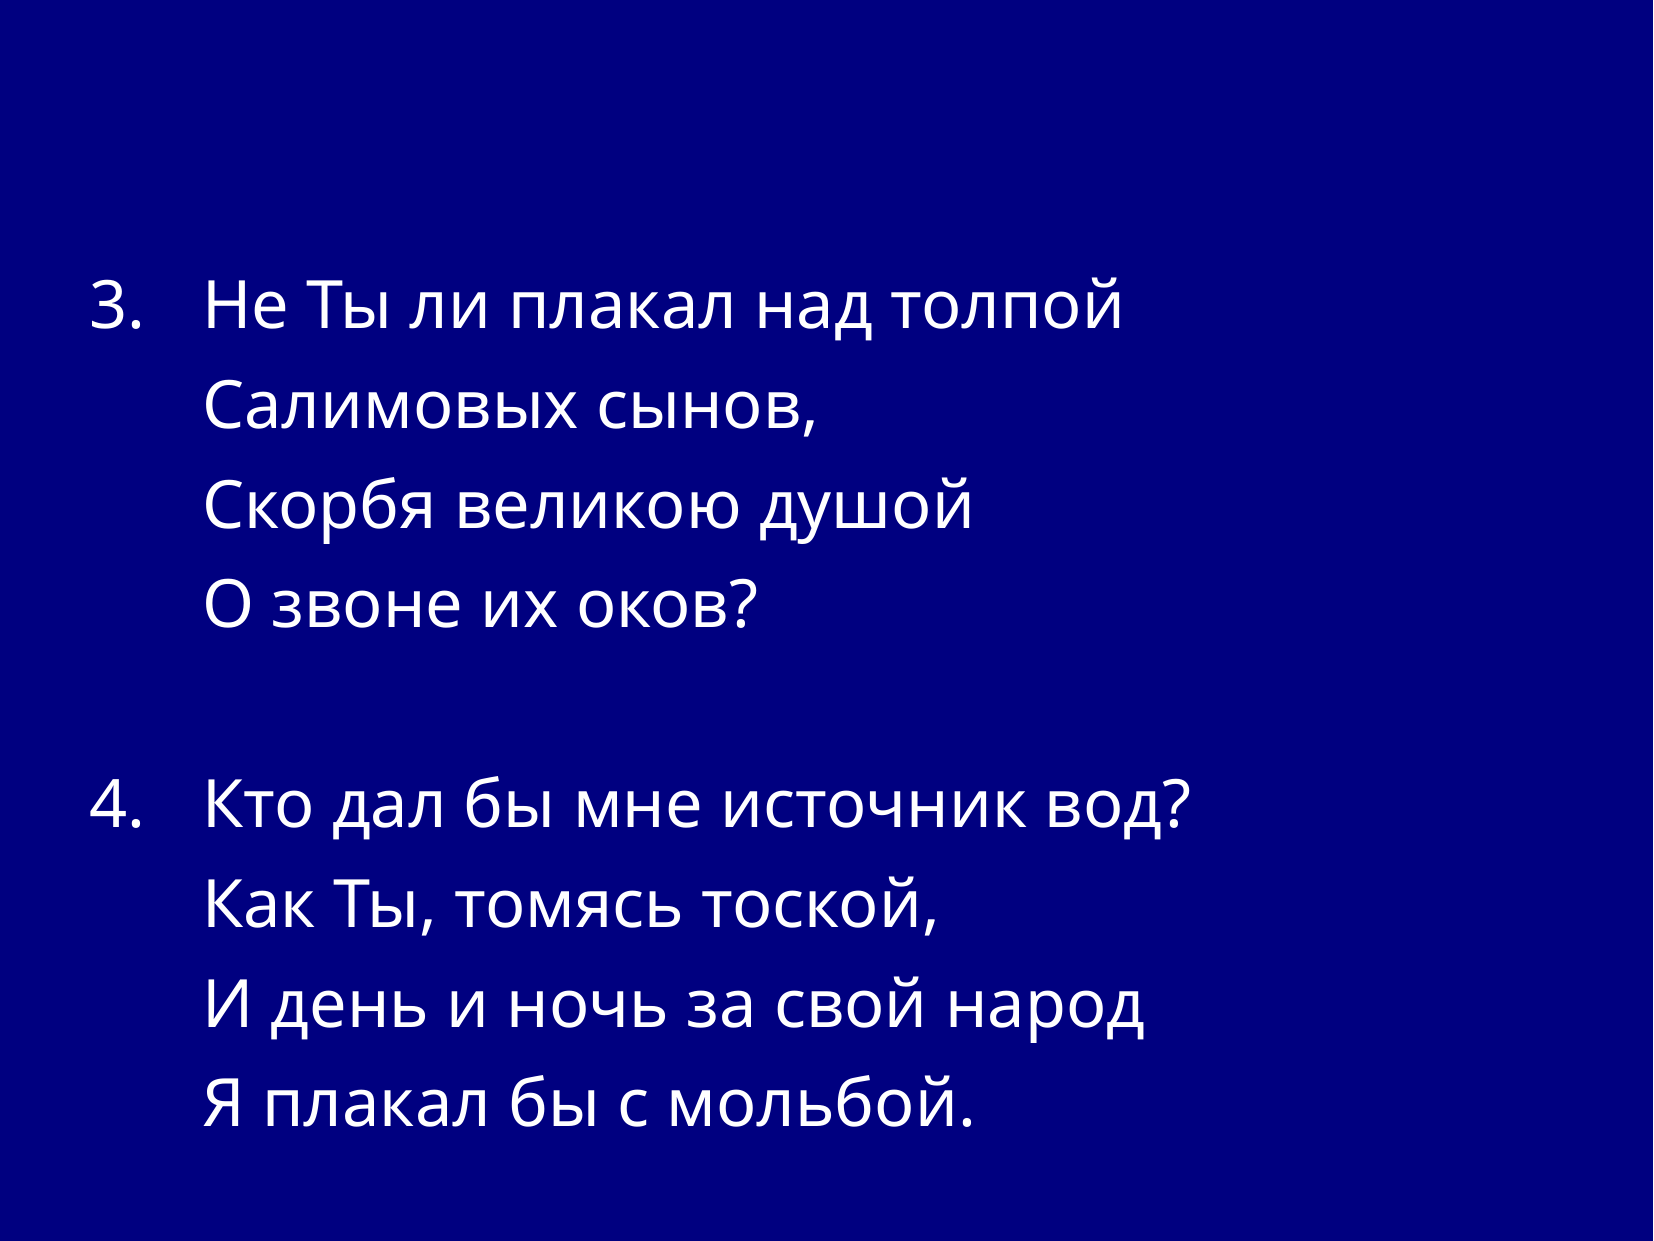

3.	Не Ты ли плакал над толпой
	Салимовых сынов,
	Скорбя великою душой
	О звоне их оков?
4.	Кто дал бы мне источник вод?
	Как Ты, томясь тоской,
	И день и ночь за свой народ
	Я плакал бы с мольбой.